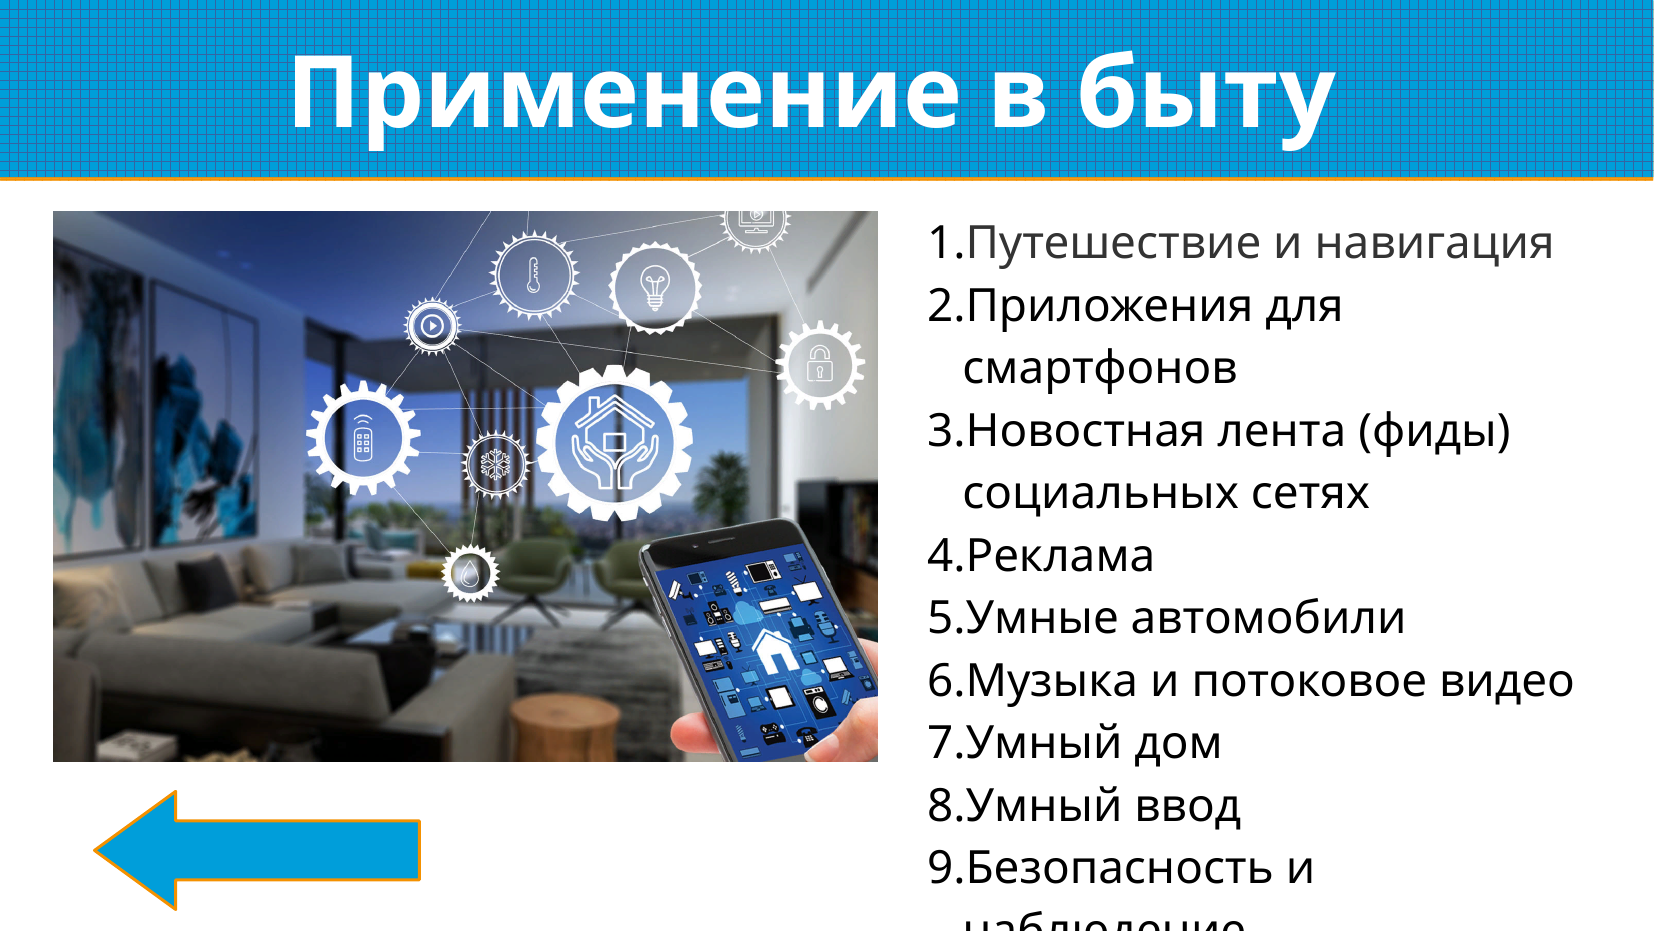

Применение в быту
Путешествие и навигация
Приложения для смартфонов
Новостная лента (фиды) социальных сетях
Реклама
Умные автомобили
Музыка и потоковое видео
Умный дом
Умный ввод
Безопасность и наблюдение